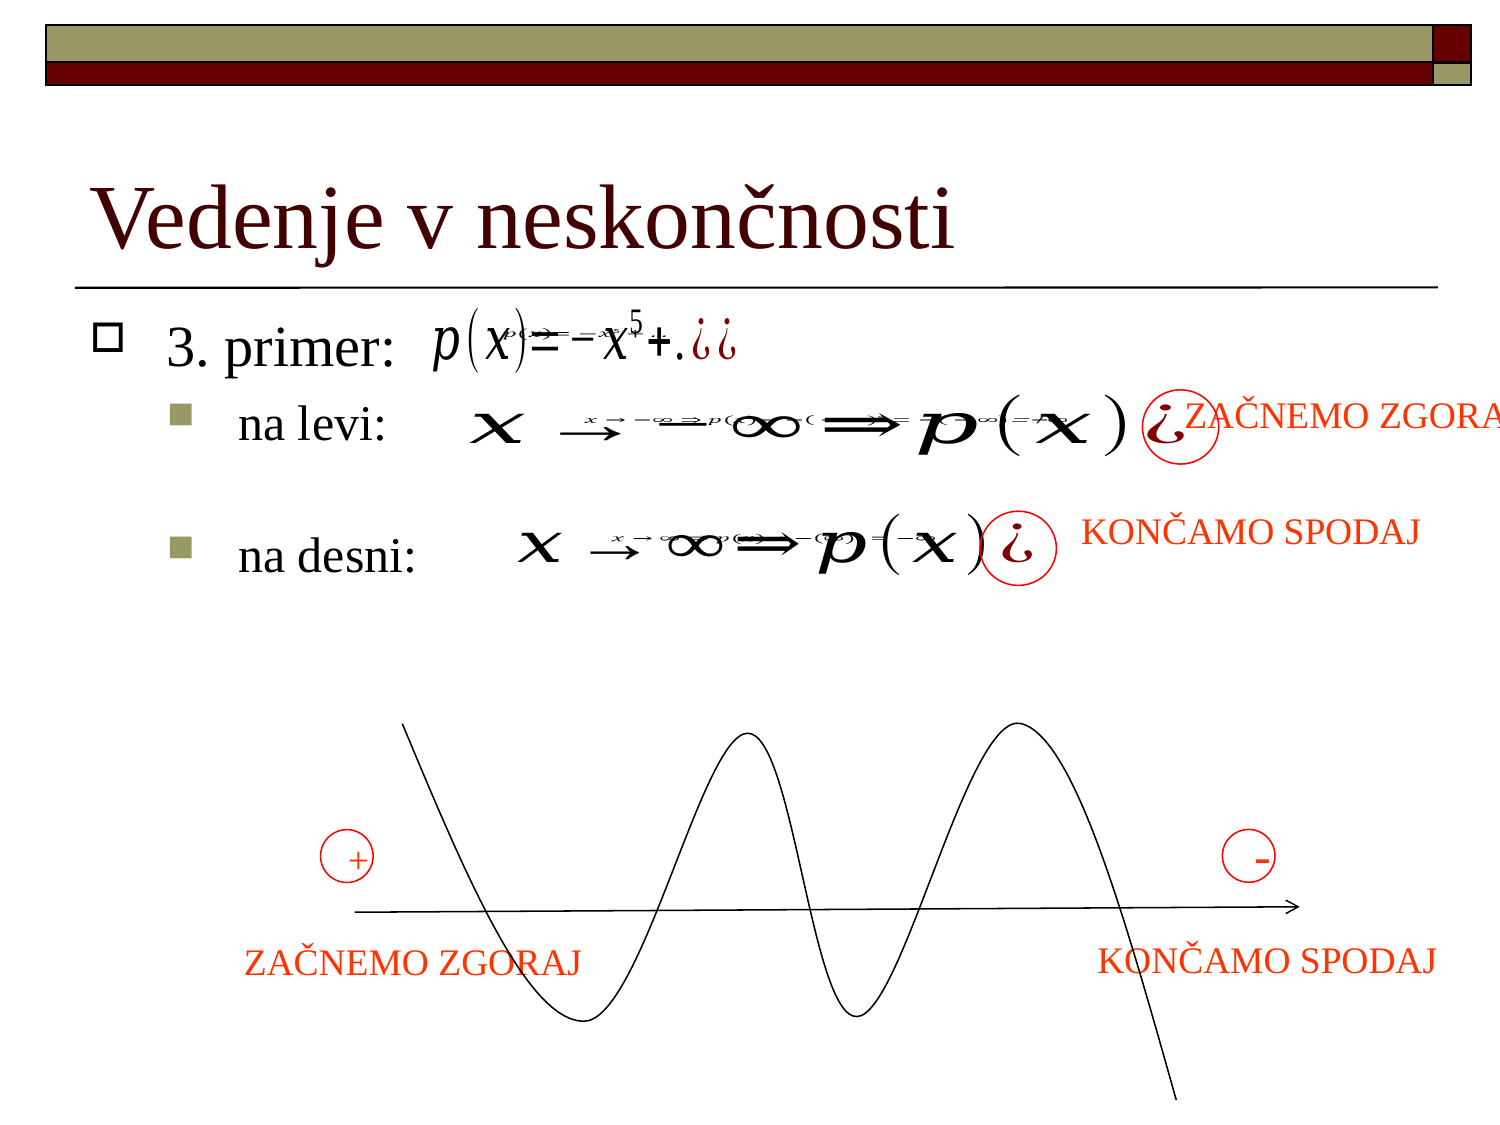

# Vedenje v neskončnosti
3. primer:
na levi:
na desni:
ZAČNEMO ZGORAJ
KONČAMO SPODAJ
 -
 +
KONČAMO SPODAJ
ZAČNEMO ZGORAJ